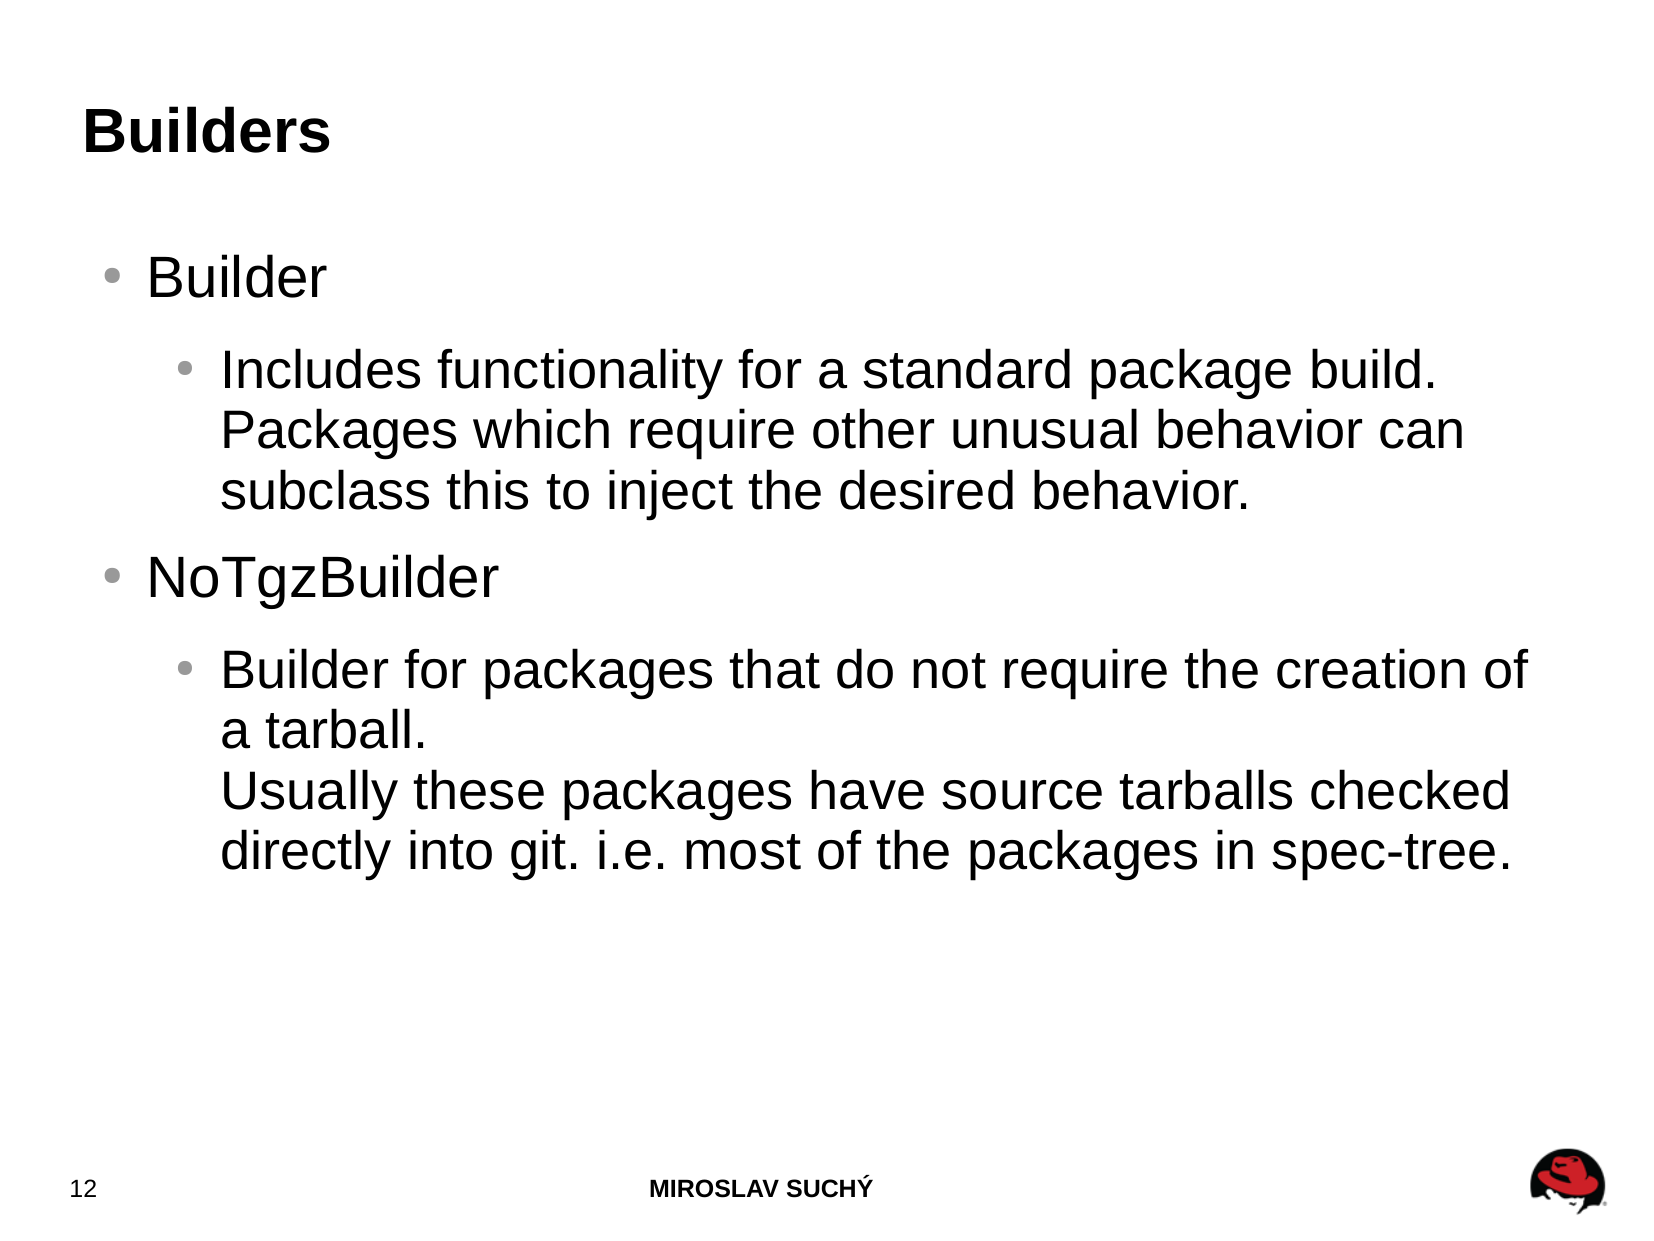

# Builders
Builder
Includes functionality for a standard package build. Packages which require other unusual behavior can subclass this to inject the desired behavior.
NoTgzBuilder
Builder for packages that do not require the creation of a tarball.
Usually these packages have source tarballs checked directly into git. i.e. most of the packages in spec-tree.